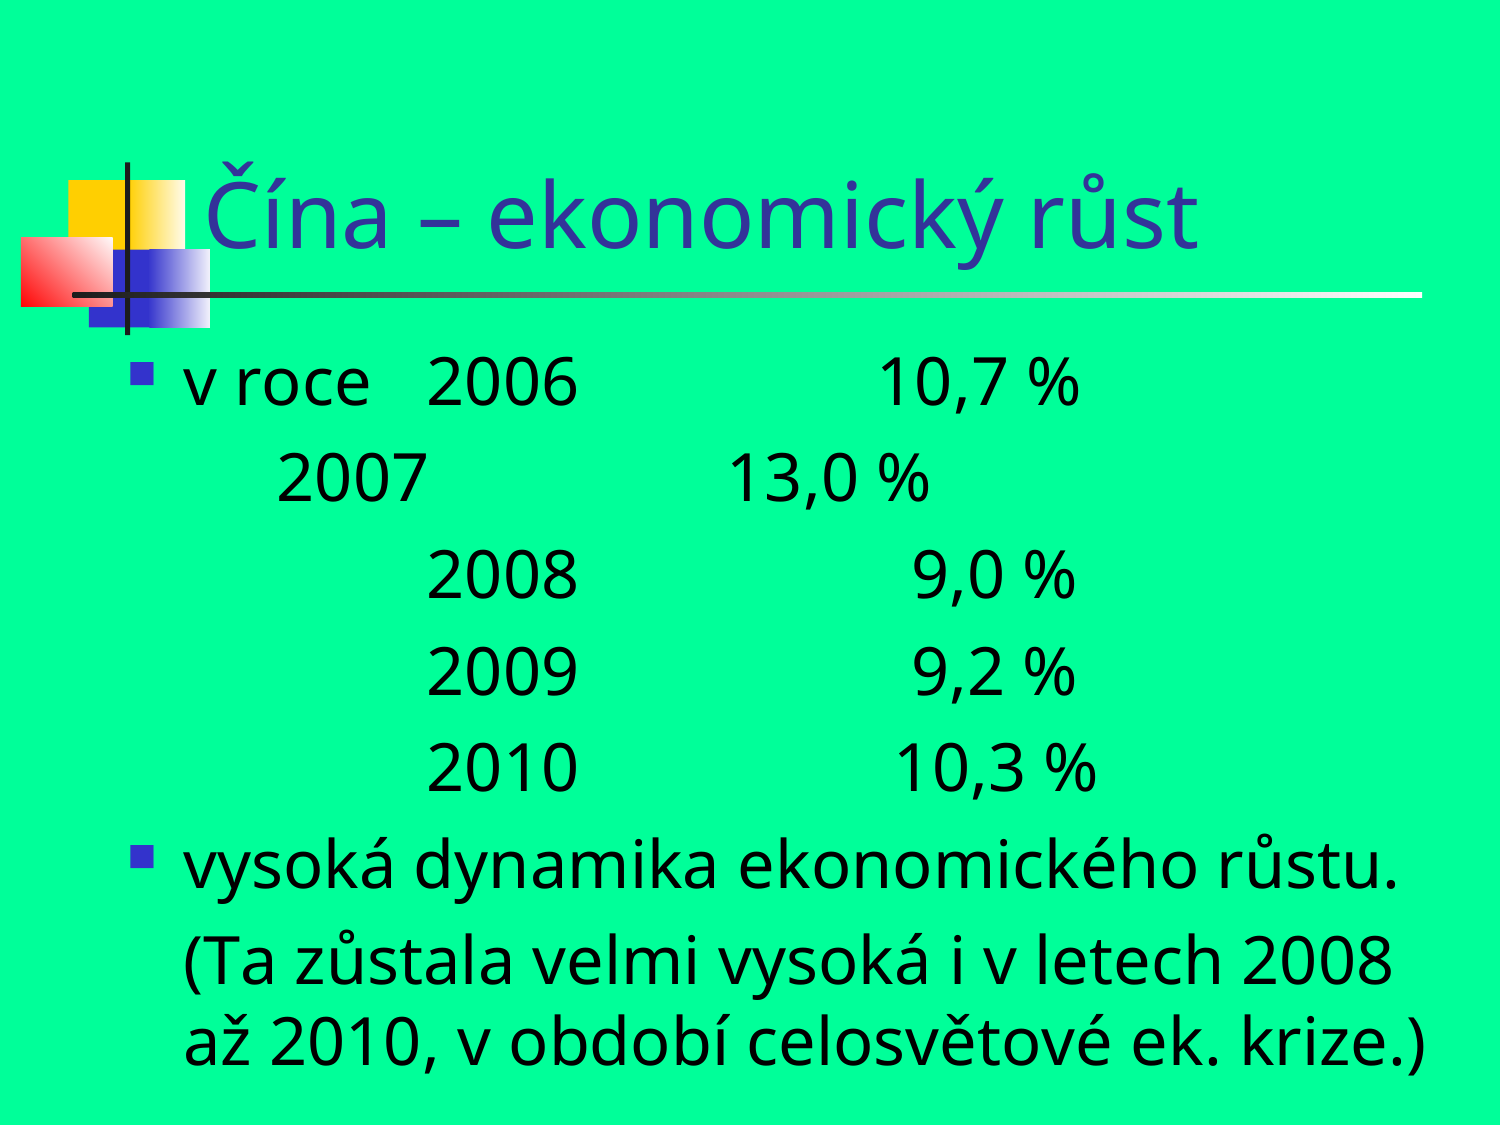

# Čína – ekonomický růst
v roce	2006		10,7 %
 		2007		13,0 %
			2008	 	 9,0 %
			2009		 9,2 %
			2010		 10,3 %
vysoká dynamika ekonomického růstu.
	(Ta zůstala velmi vysoká i v letech 2008 až 2010, v období celosvětové ek. krize.)